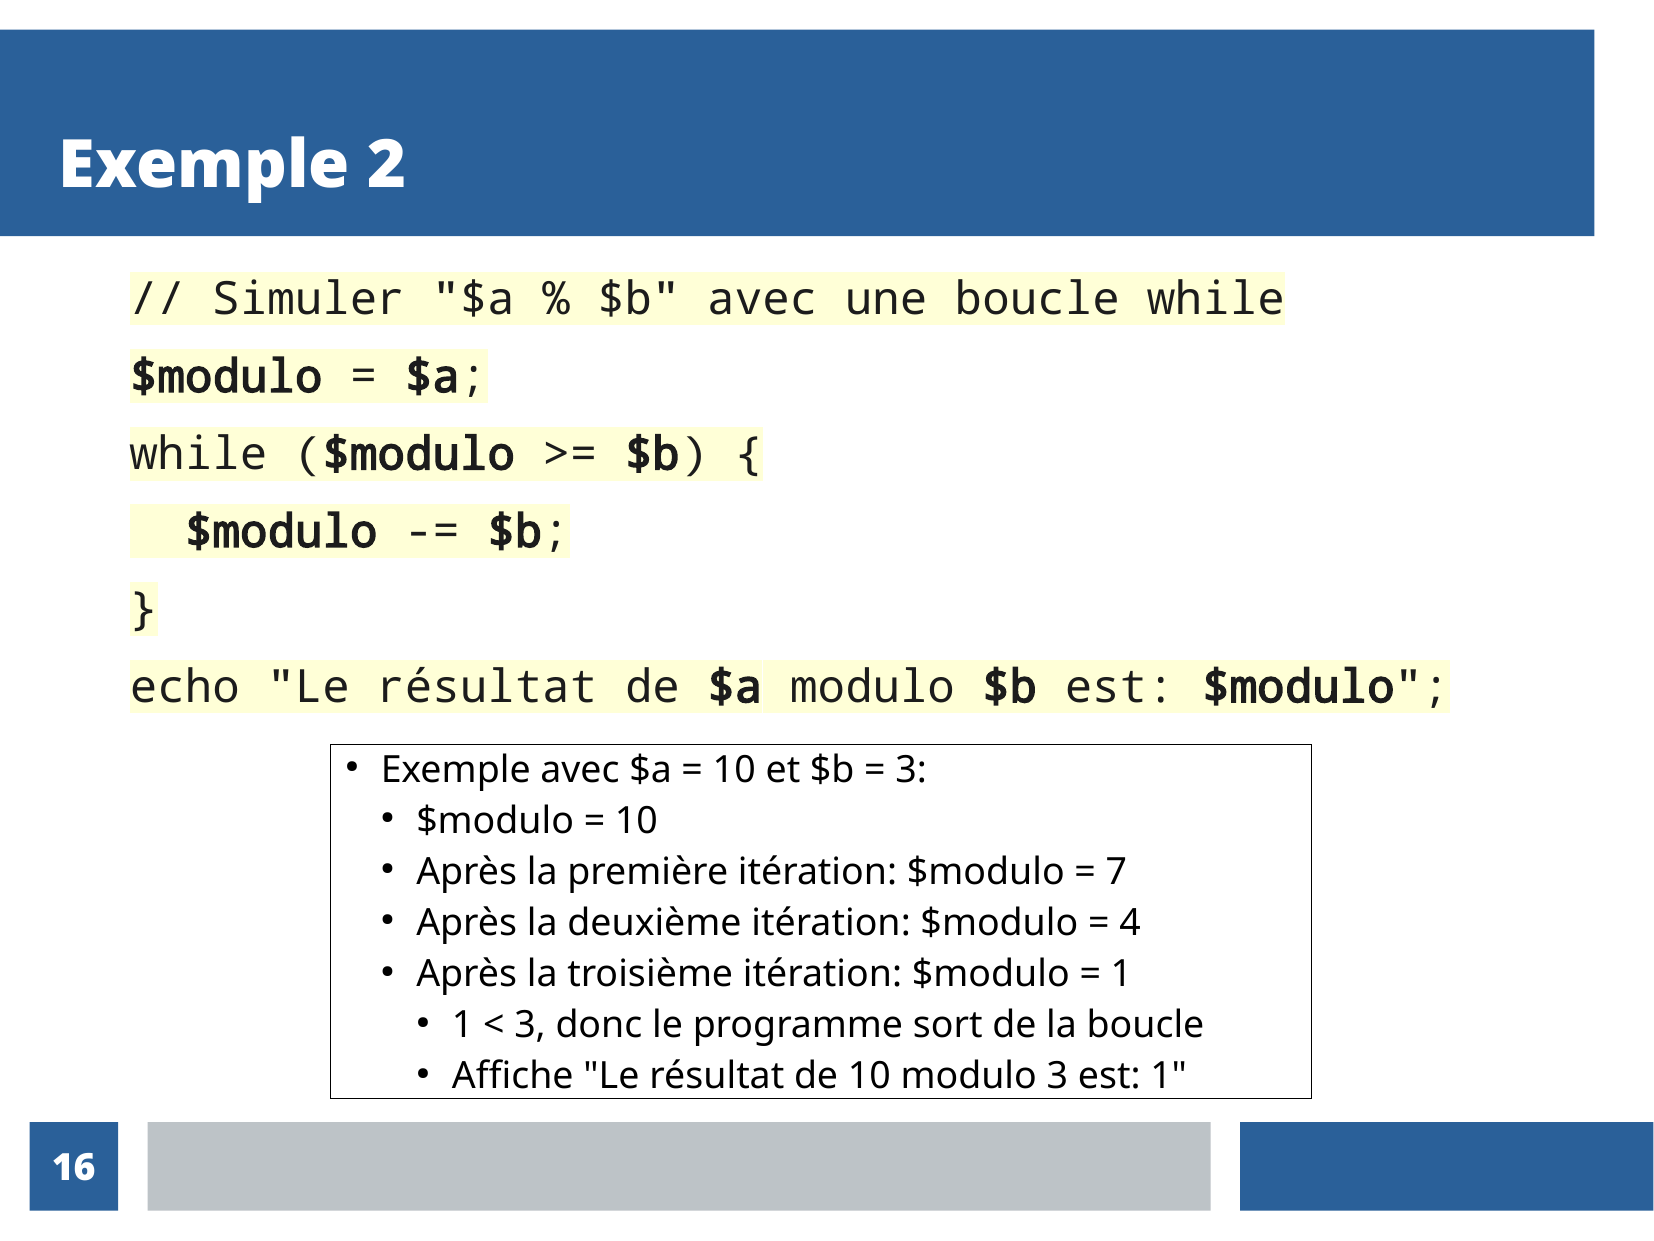

# Exemple 2
// Simuler "$a % $b" avec une boucle while
$modulo = $a;
while ($modulo >= $b) {
 $modulo -= $b;
}
echo "Le résultat de $a modulo $b est: $modulo";
Exemple avec $a = 10 et $b = 3:
$modulo = 10
Après la première itération: $modulo = 7
Après la deuxième itération: $modulo = 4
Après la troisième itération: $modulo = 1
1 < 3, donc le programme sort de la boucle
Affiche "Le résultat de 10 modulo 3 est: 1"
16